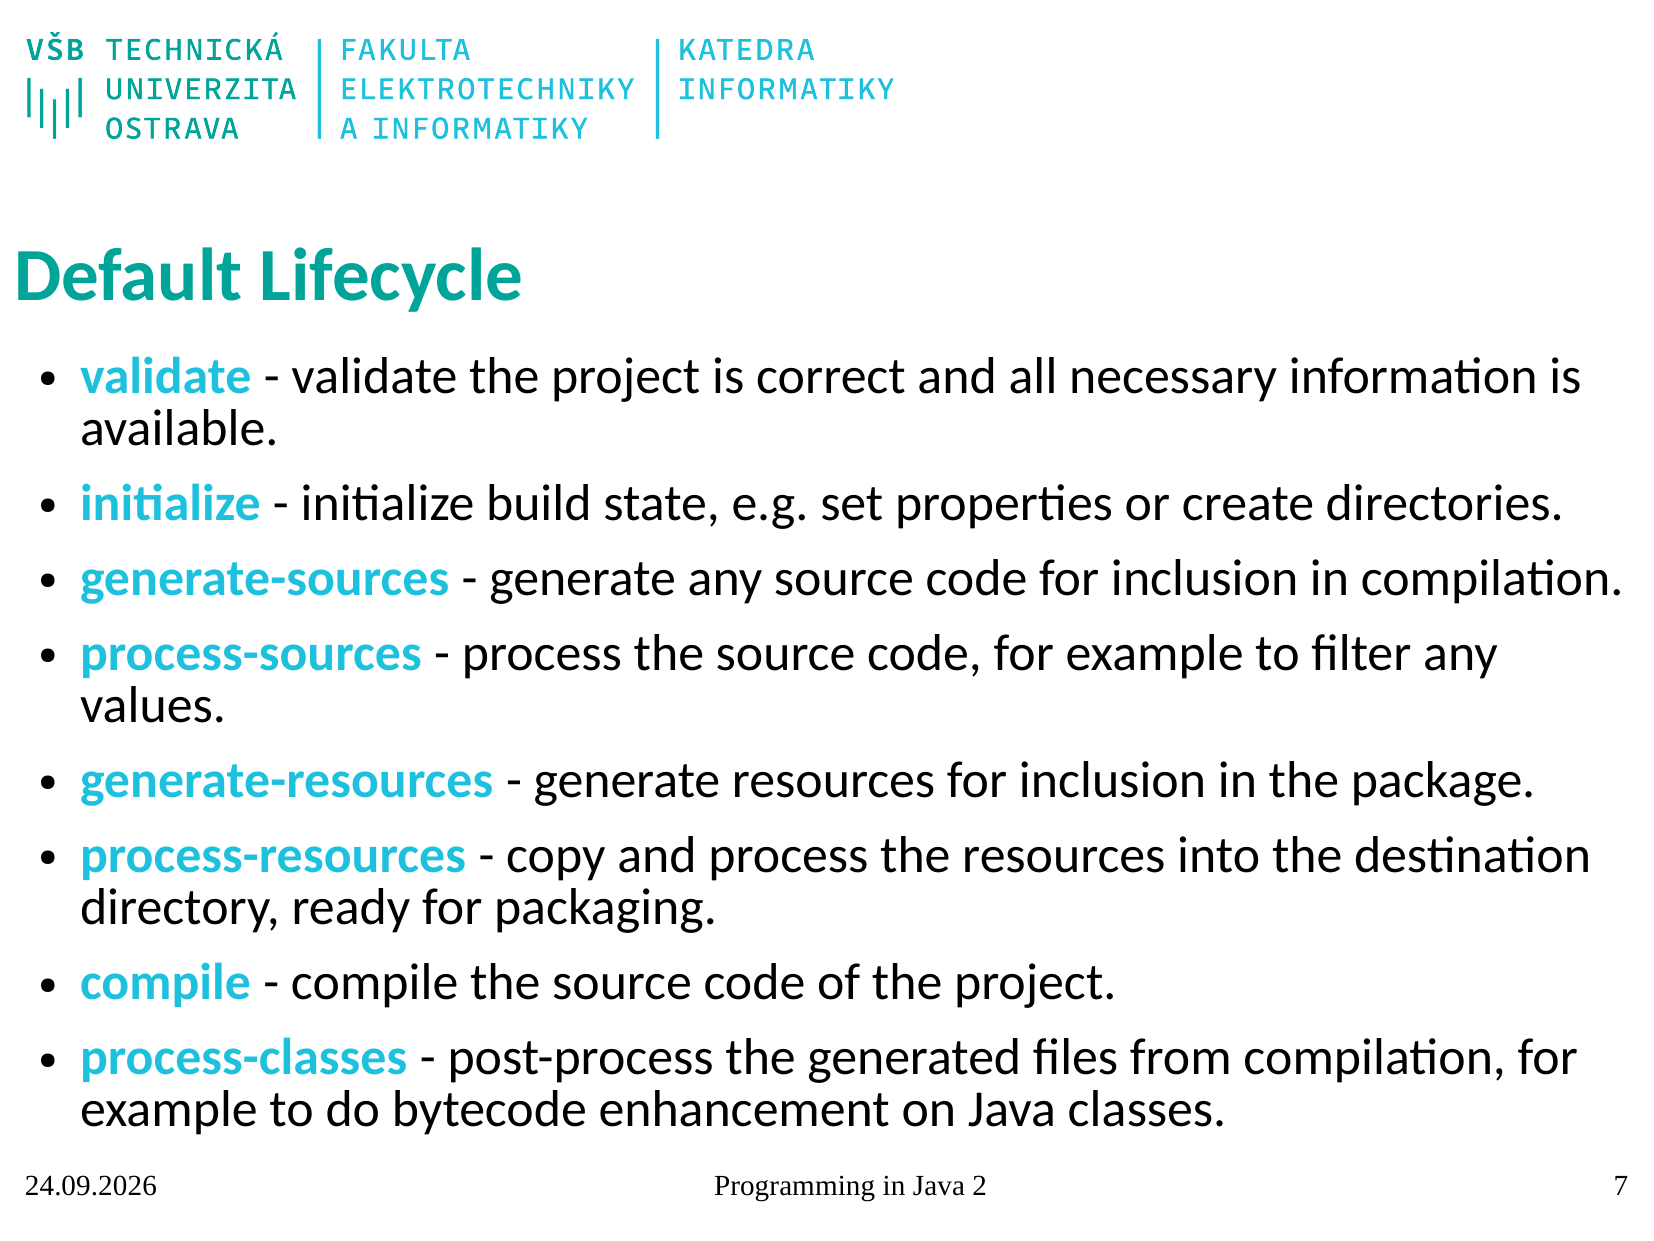

# Default Lifecycle
validate - validate the project is correct and all necessary information is available.
initialize - initialize build state, e.g. set properties or create directories.
generate-sources - generate any source code for inclusion in compilation.
process-sources - process the source code, for example to filter any values.
generate-resources - generate resources for inclusion in the package.
process-resources - copy and process the resources into the destination directory, ready for packaging.
compile - compile the source code of the project.
process-classes - post-process the generated files from compilation, for example to do bytecode enhancement on Java classes.
Programming in Java 2
7